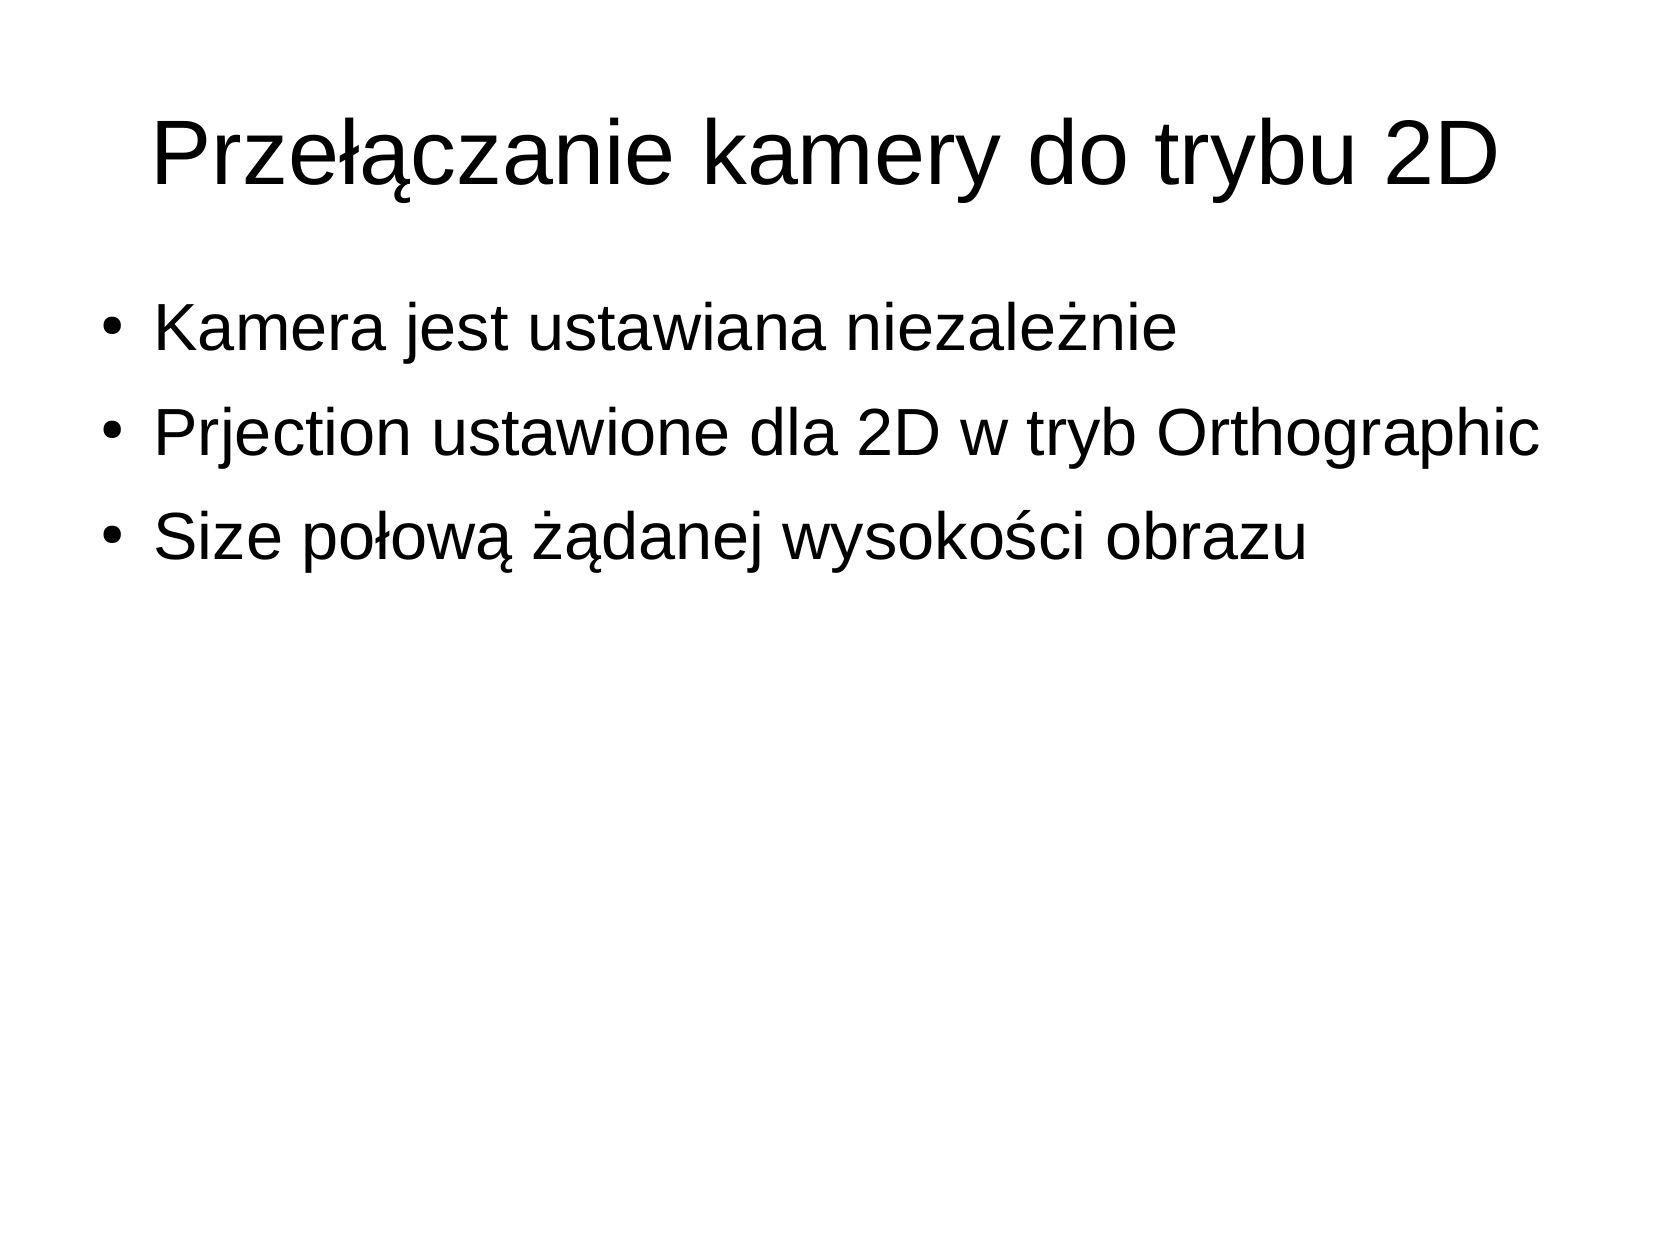

# Przełączanie kamery do trybu 2D
Kamera jest ustawiana niezależnie
Prjection ustawione dla 2D w tryb Orthographic
Size połową żądanej wysokości obrazu